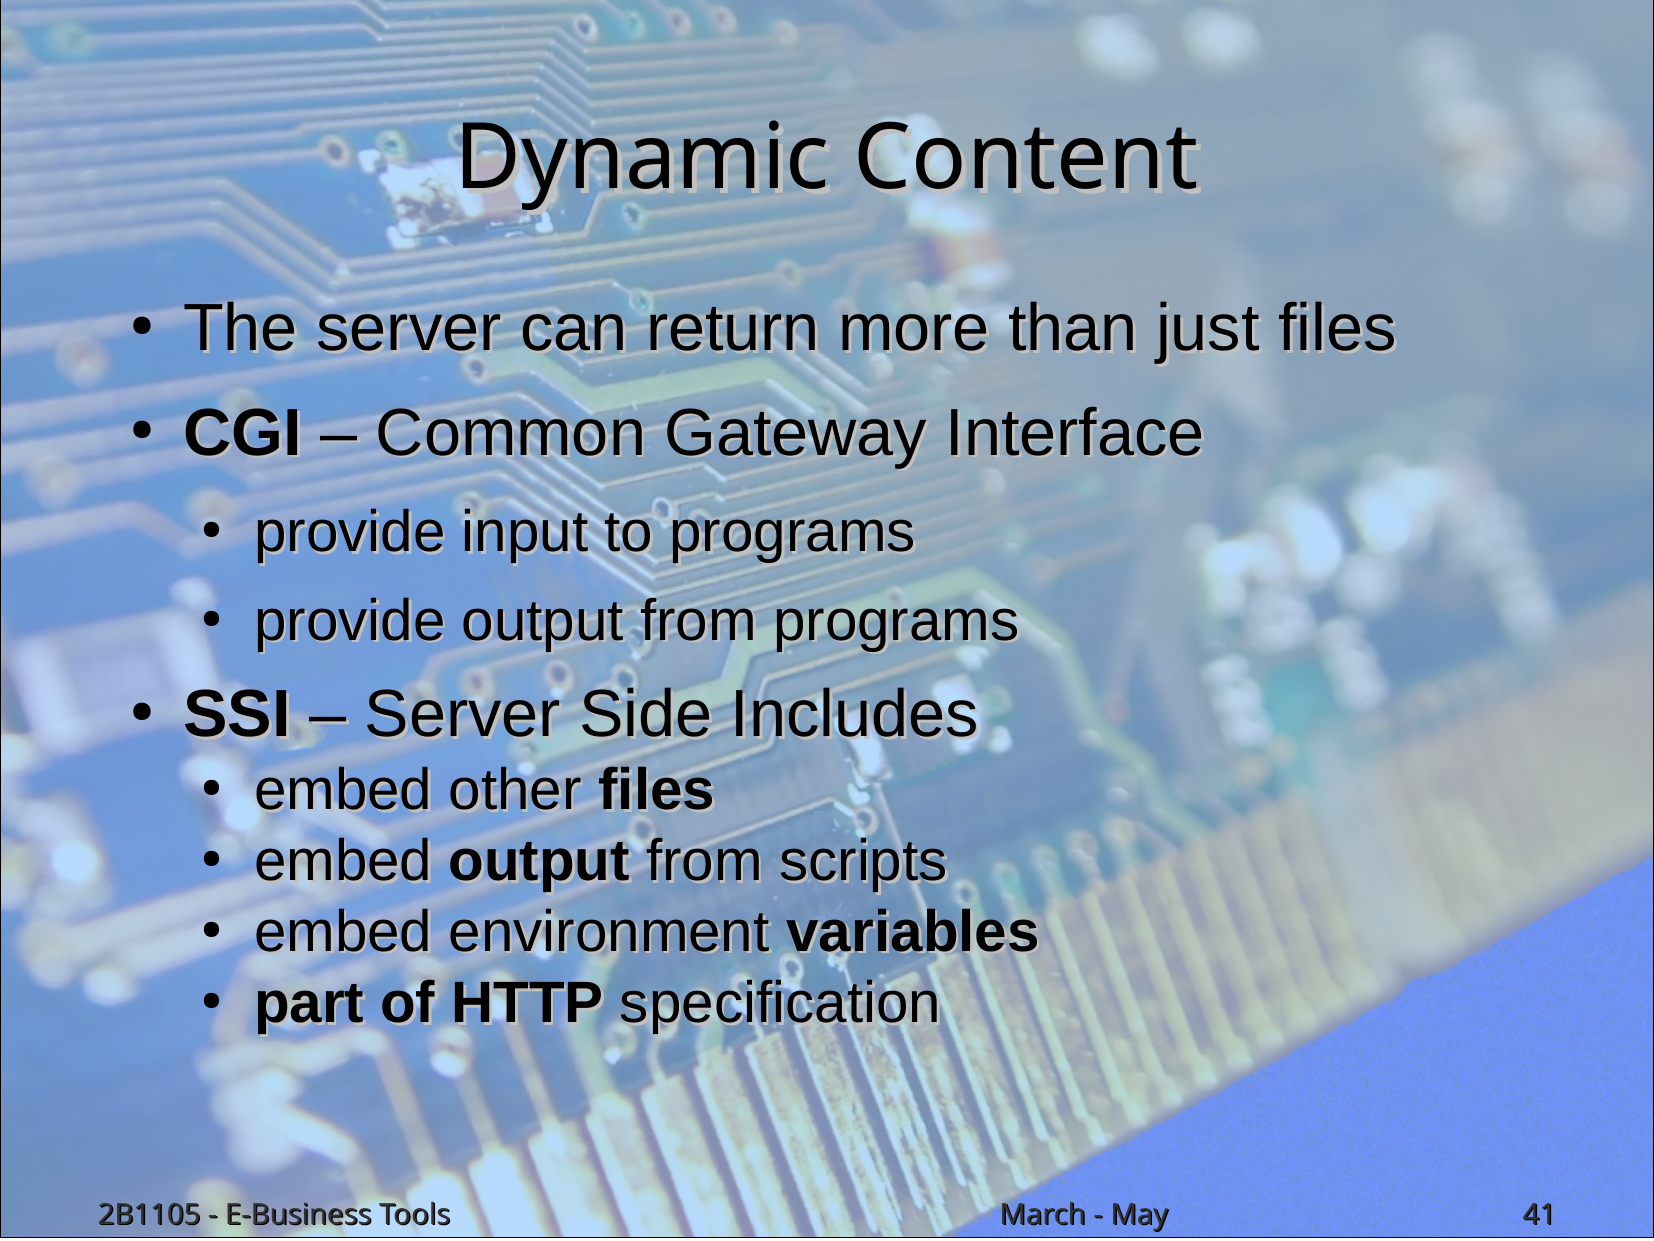

# Dynamic Content
The server can return more than just files
CGI – Common Gateway Interface
provide input to programs
provide output from programs
SSI – Server Side Includes
embed other files
embed output from scripts
embed environment variables
part of HTTP specification